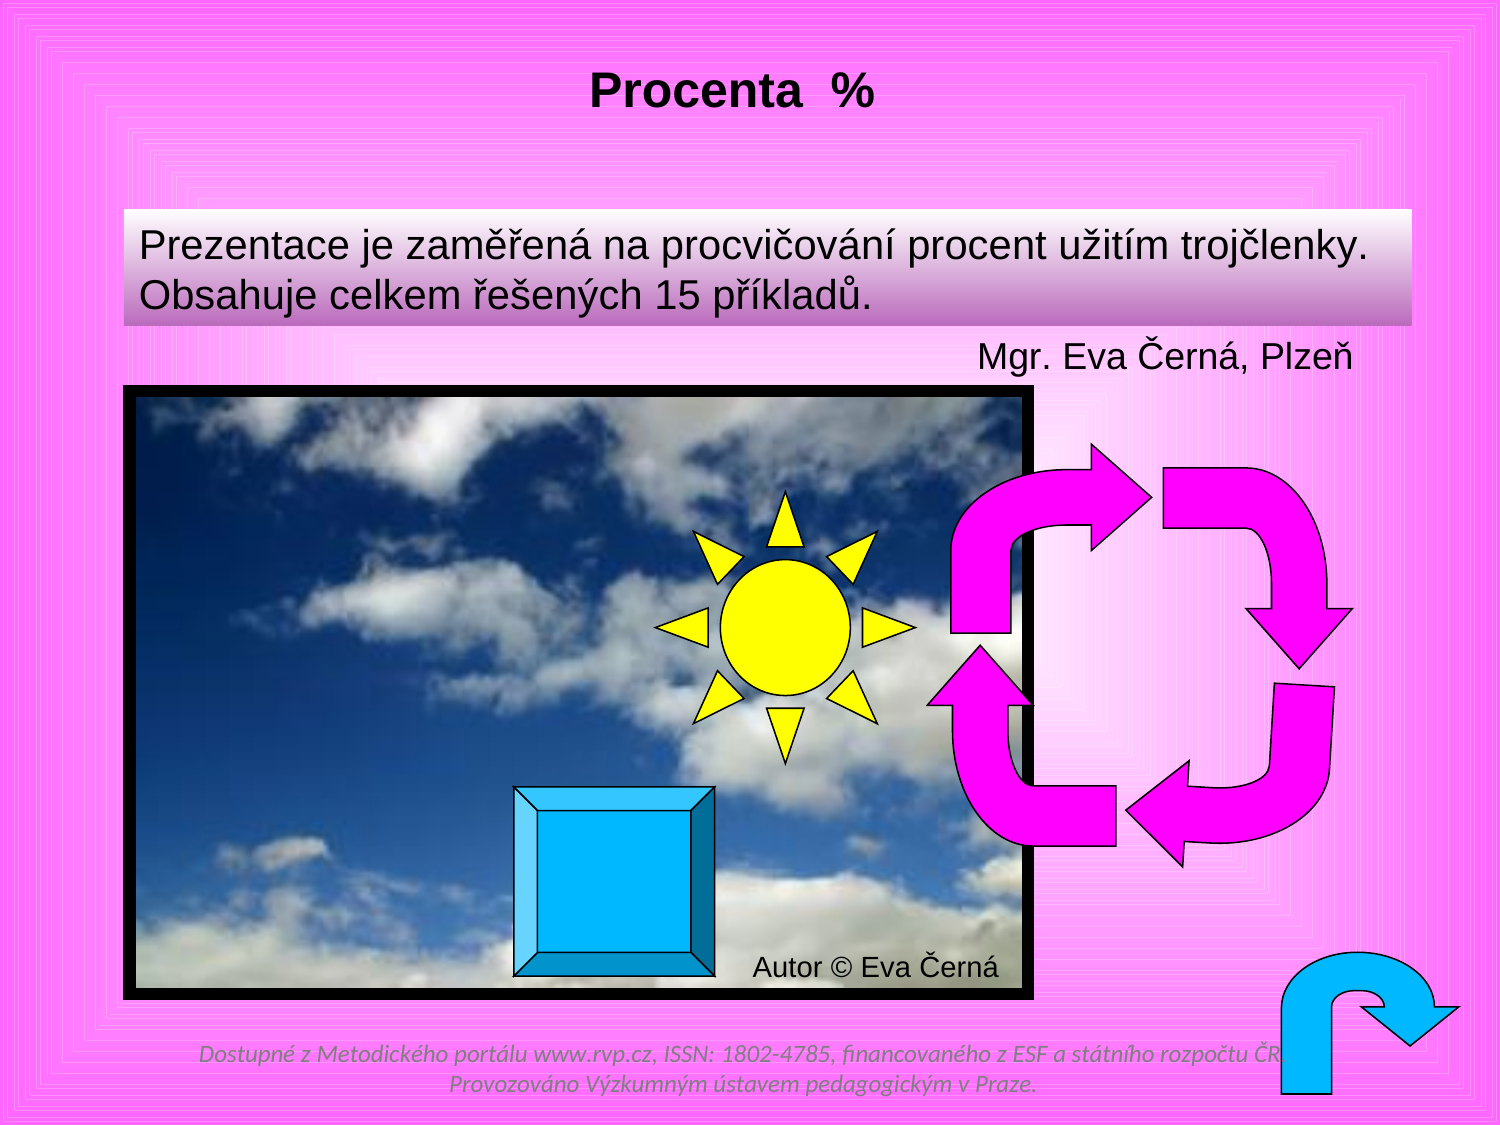

Procenta %
Prezentace je zaměřená na procvičování procent užitím trojčlenky.
Obsahuje celkem řešených 15 příkladů.
Mgr. Eva Černá, Plzeň
Autor © Eva Černá
Dostupné z Metodického portálu www.rvp.cz, ISSN: 1802-4785, financovaného z ESF a státního rozpočtu ČR. Provozováno Výzkumným ústavem pedagogickým v Praze.